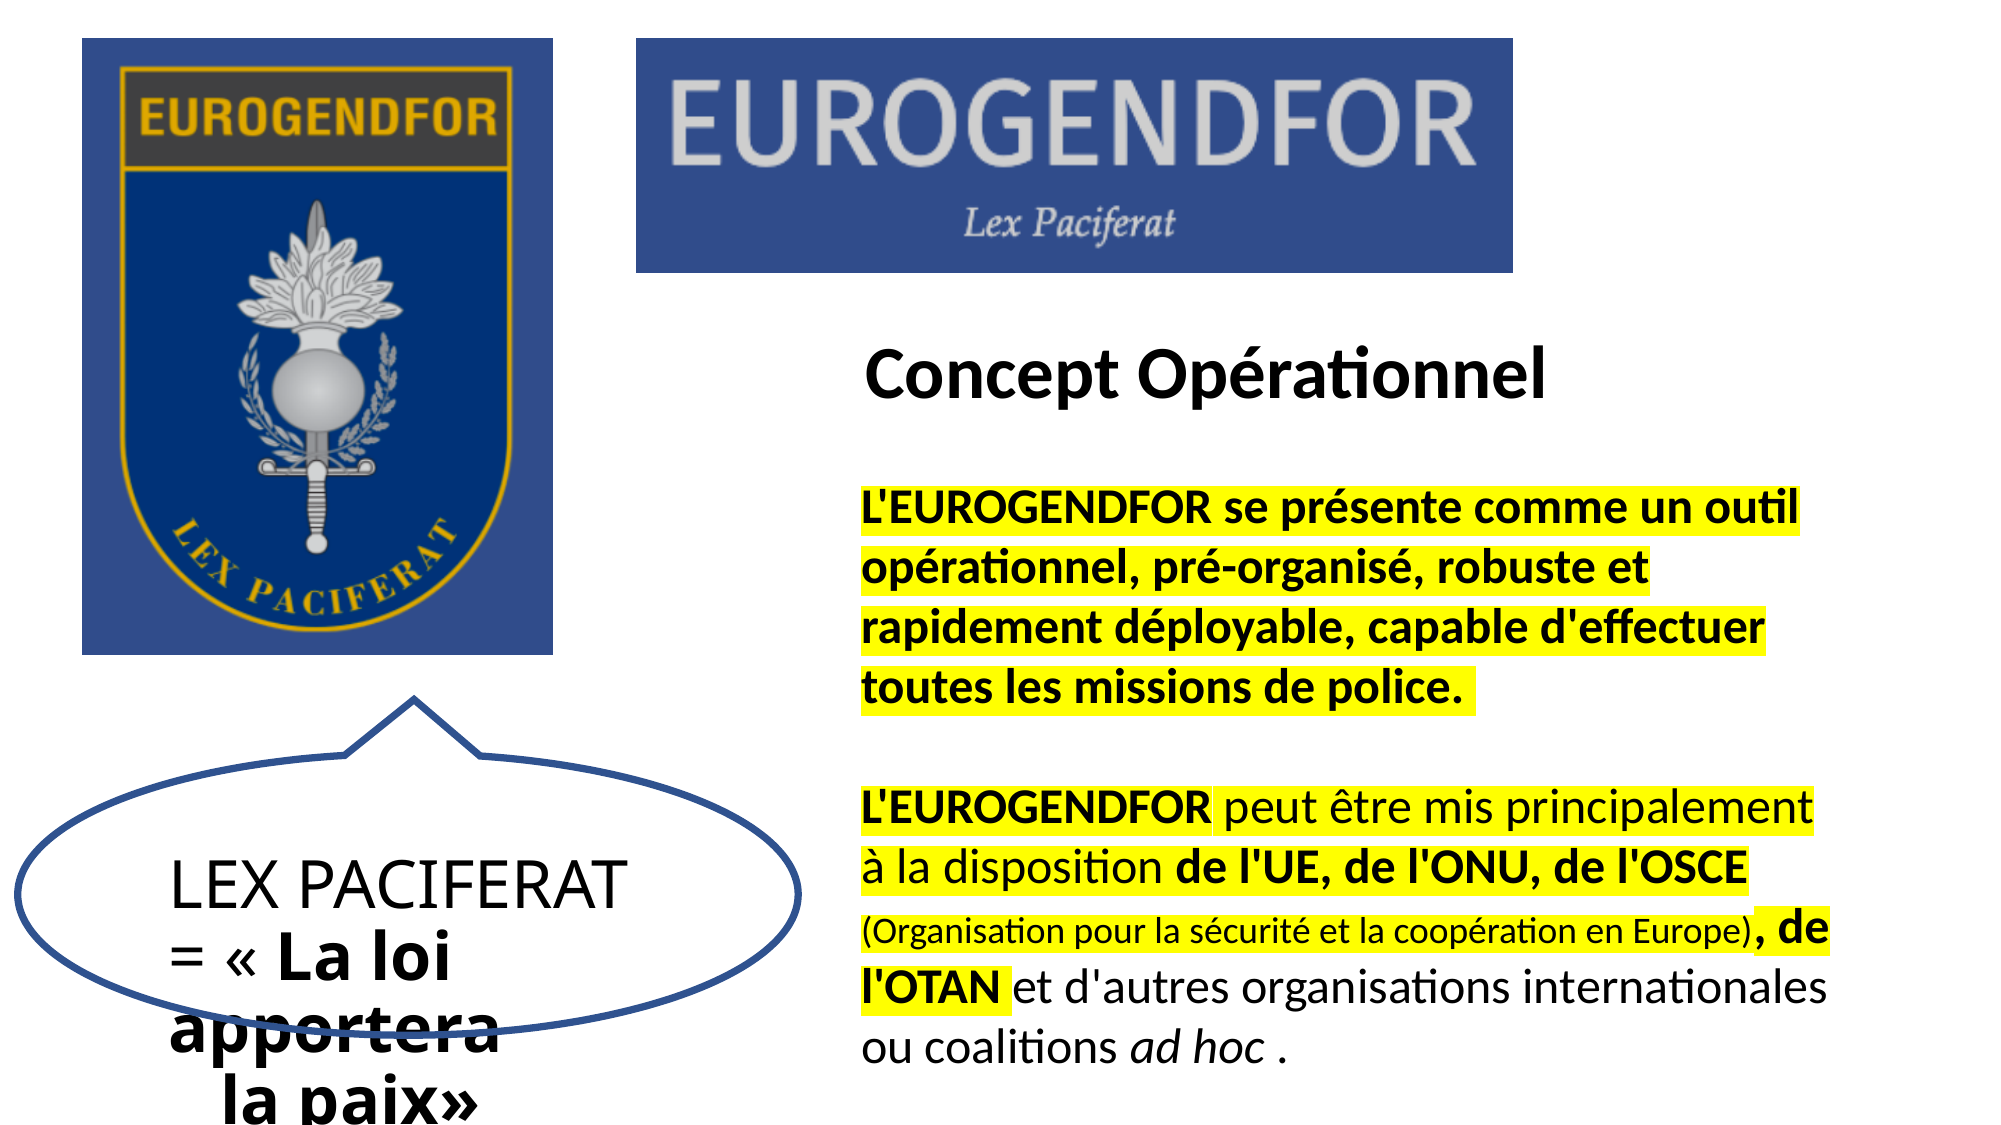

Concept Opérationnel
L'EUROGENDFOR se présente comme un outil opérationnel, pré-organisé, robuste et rapidement déployable, capable d'effectuer toutes les missions de police.
L'EUROGENDFOR peut être mis principalement à la disposition de l'UE, de l'ONU, de l'OSCE (Organisation pour la sécurité et la coopération en Europe), de l'OTAN et d'autres organisations internationales ou coalitions ad hoc .
# LEX PACIFERAT = « La loi apportera la paix»